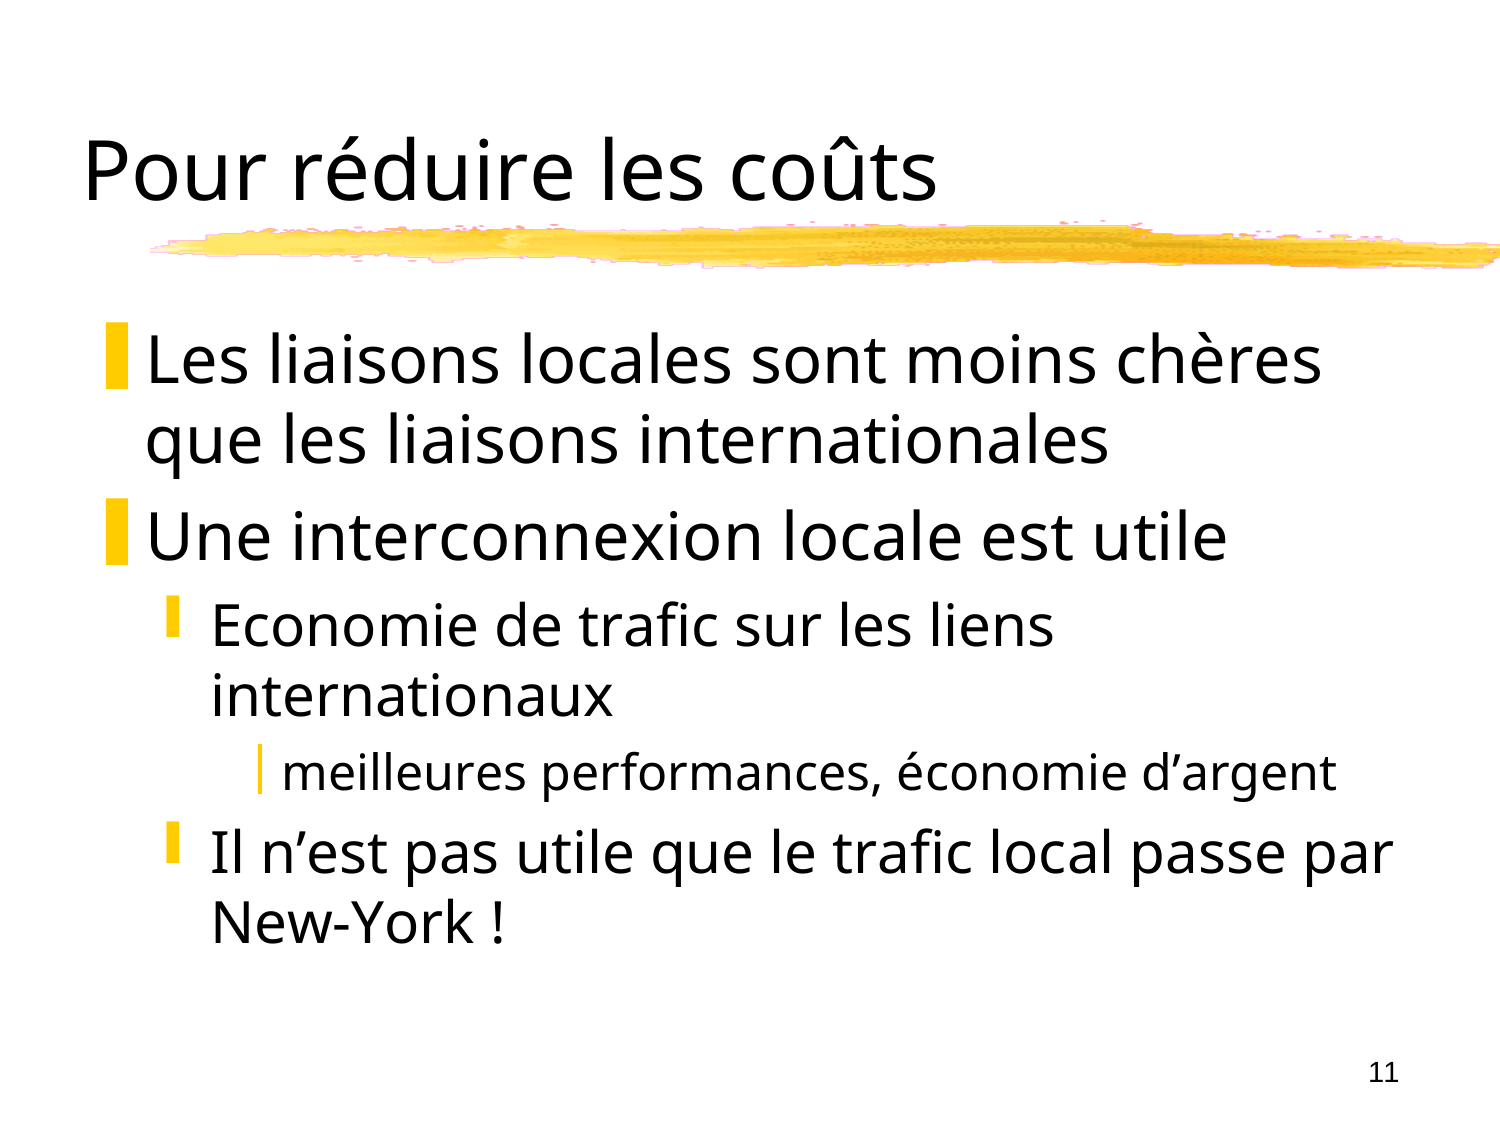

# Pour réduire les coûts
Les liaisons locales sont moins chères que les liaisons internationales
Une interconnexion locale est utile
Economie de trafic sur les liens internationaux
meilleures performances, économie d’argent
Il n’est pas utile que le trafic local passe par New-York !